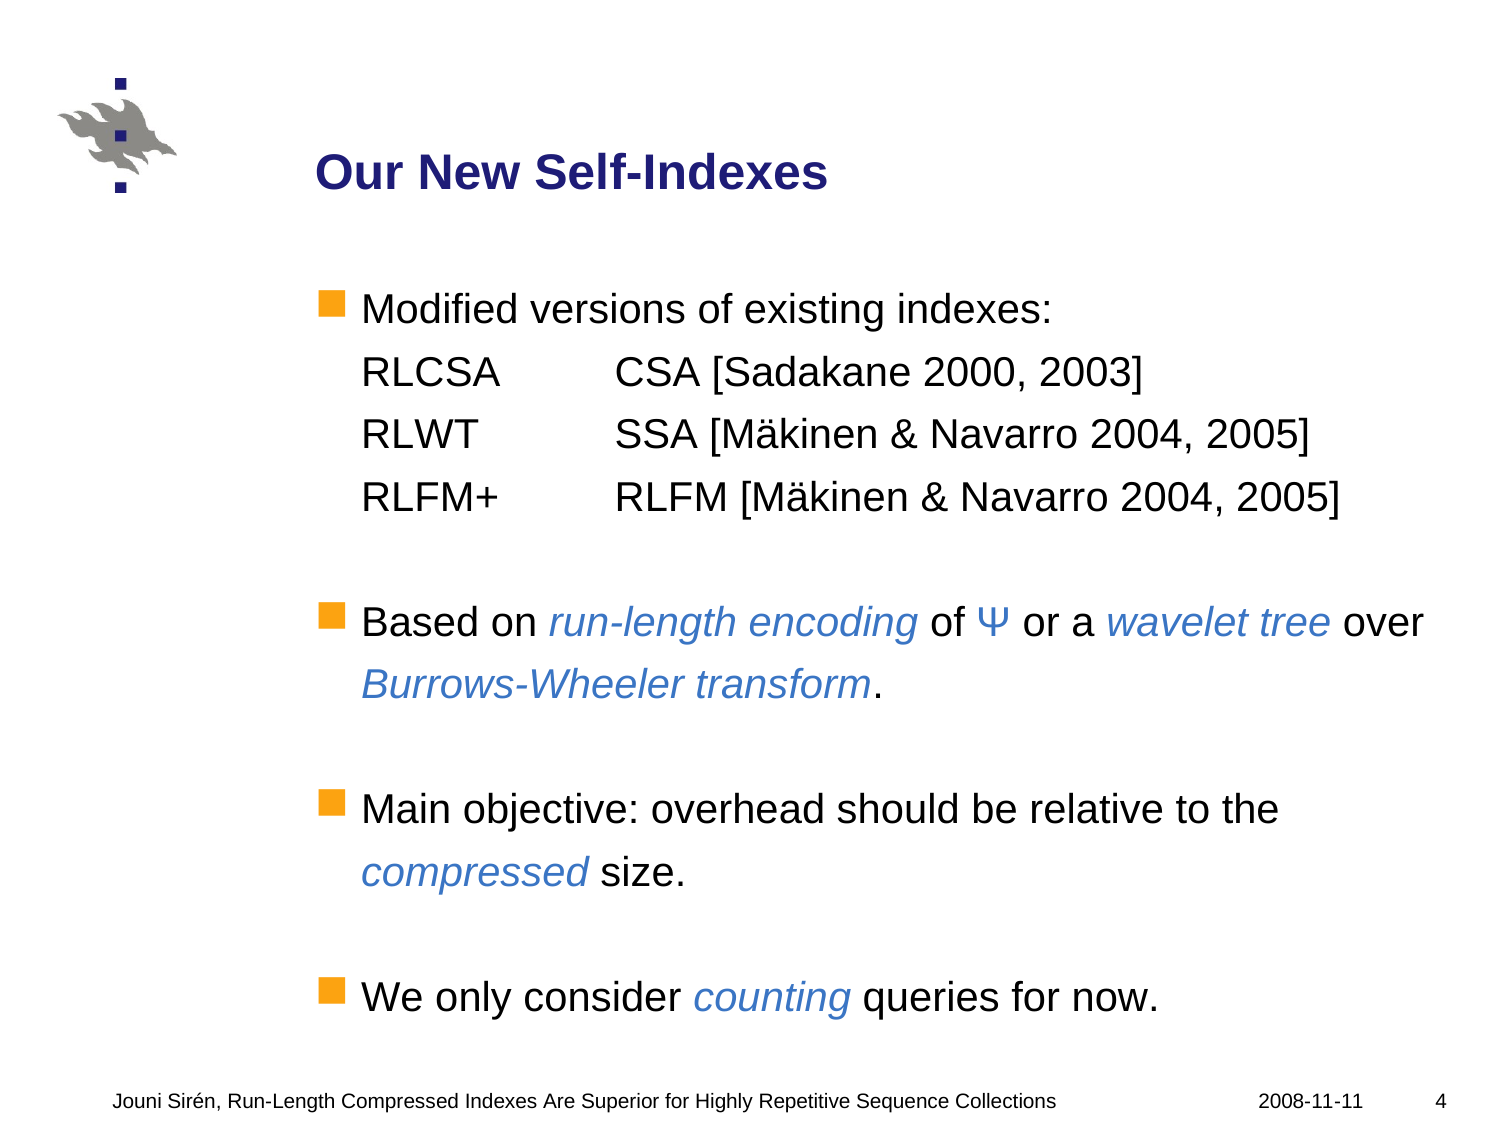

# Our New Self-Indexes
Modified versions of existing indexes:
	RLCSA	CSA [Sadakane 2000, 2003]
	RLWT	SSA [Mäkinen & Navarro 2004, 2005]
	RLFM+	RLFM [Mäkinen & Navarro 2004, 2005]
Based on run-length encoding of Ψ or a wavelet tree over Burrows-Wheeler transform.
Main objective: overhead should be relative to the compressed size.
We only consider counting queries for now.
Jouni Sirén, Run-Length Compressed Indexes Are Superior for Highly Repetitive Sequence Collections
2008-11-11
4